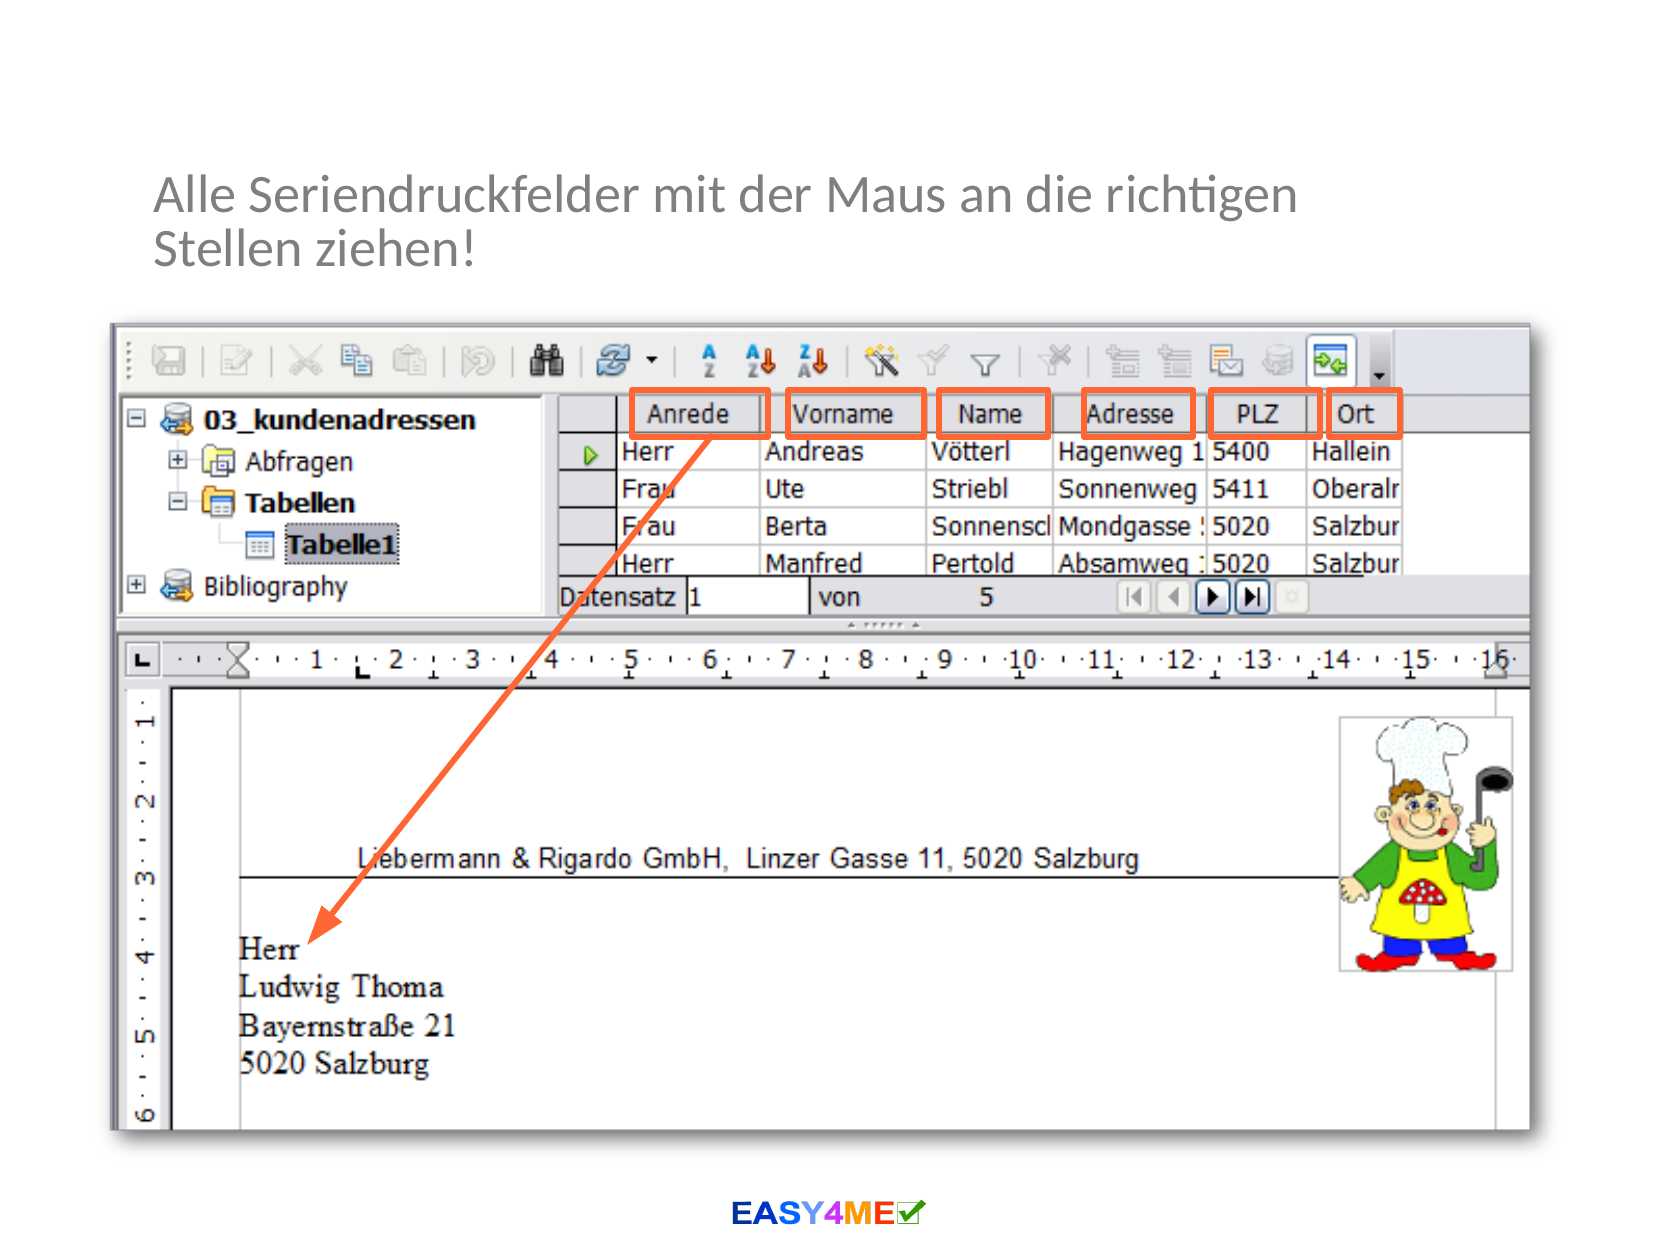

#
Alle Seriendruckfelder mit der Maus an die richtigen
Stellen ziehen!